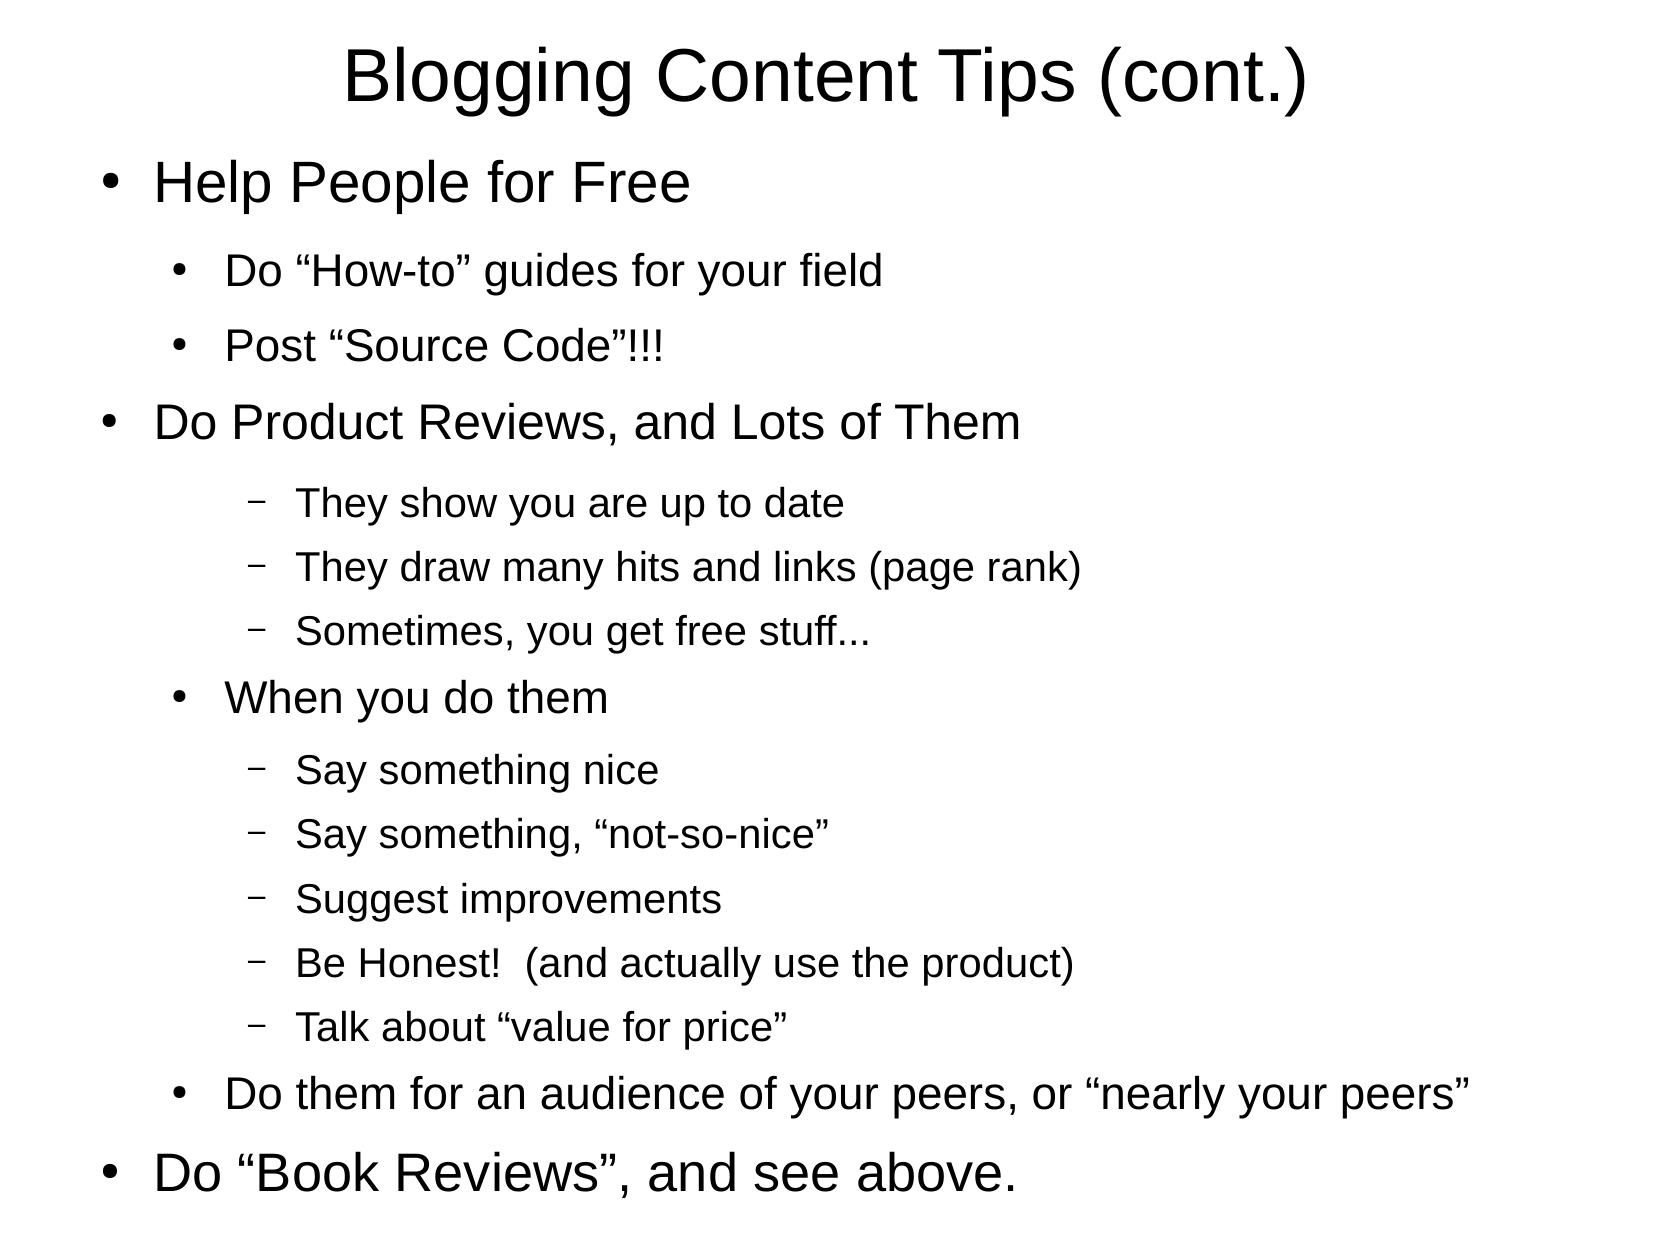

# Blogging Content Tips (cont.)
Help People for Free
Do “How-to” guides for your field
Post “Source Code”!!!
Do Product Reviews, and Lots of Them
They show you are up to date
They draw many hits and links (page rank)
Sometimes, you get free stuff...
When you do them
Say something nice
Say something, “not-so-nice”
Suggest improvements
Be Honest! (and actually use the product)
Talk about “value for price”
Do them for an audience of your peers, or “nearly your peers”
Do “Book Reviews”, and see above.